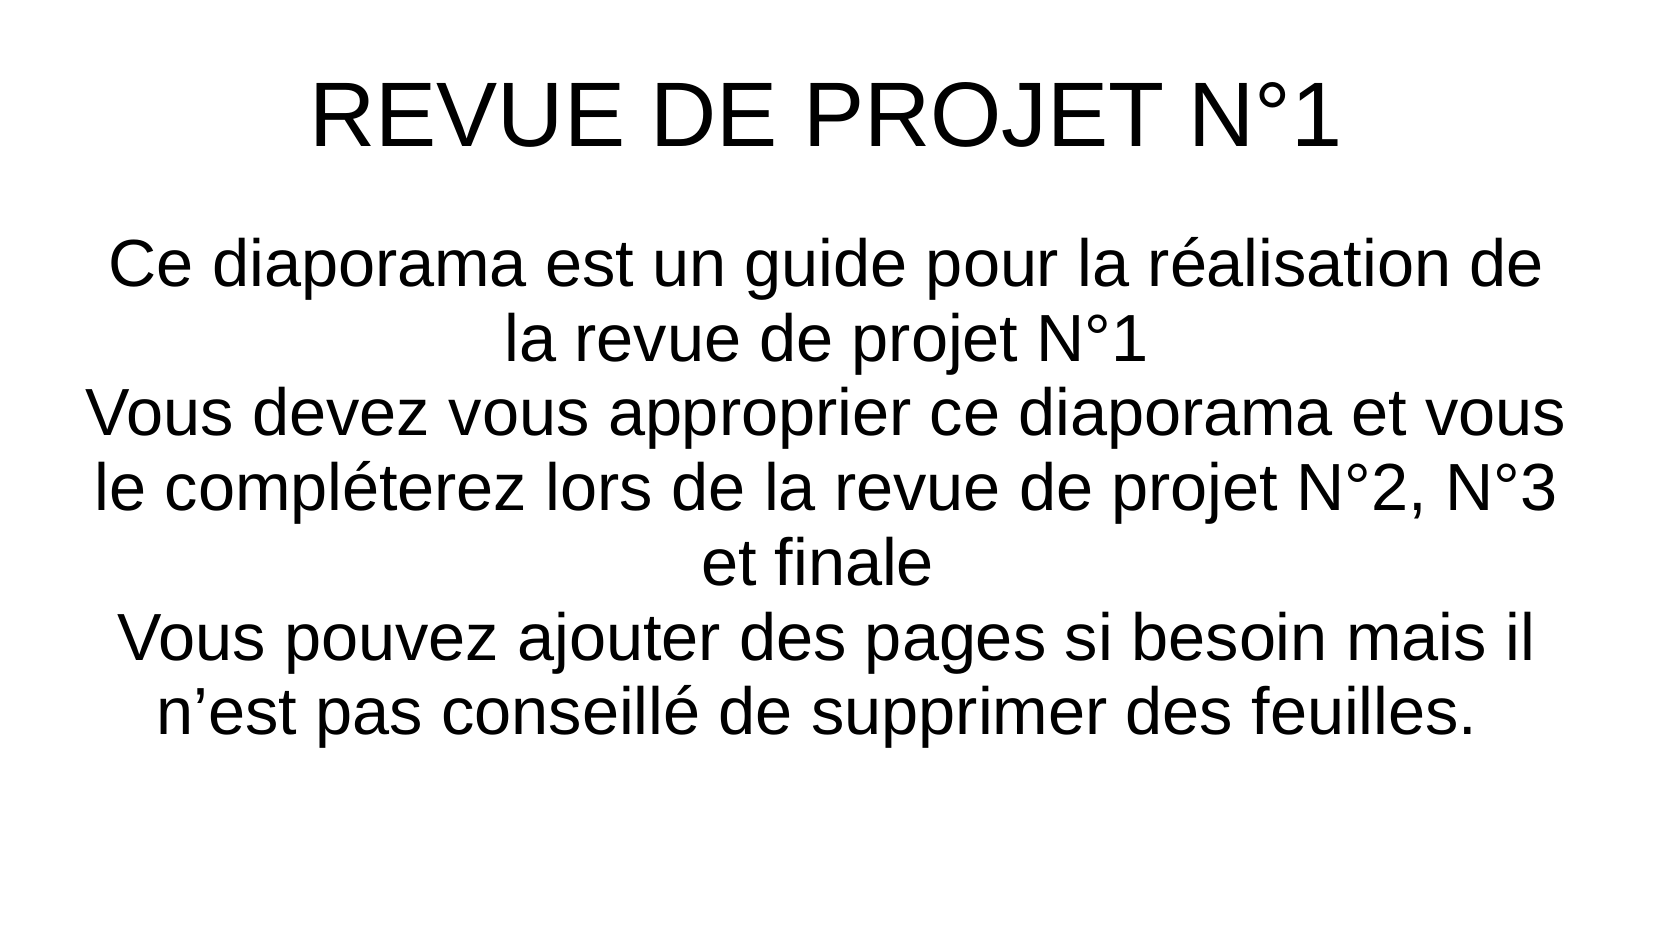

# REVUE DE PROJET N°1
Ce diaporama est un guide pour la réalisation de la revue de projet N°1
Vous devez vous approprier ce diaporama et vous le compléterez lors de la revue de projet N°2, N°3 et finale
Vous pouvez ajouter des pages si besoin mais il n’est pas conseillé de supprimer des feuilles.